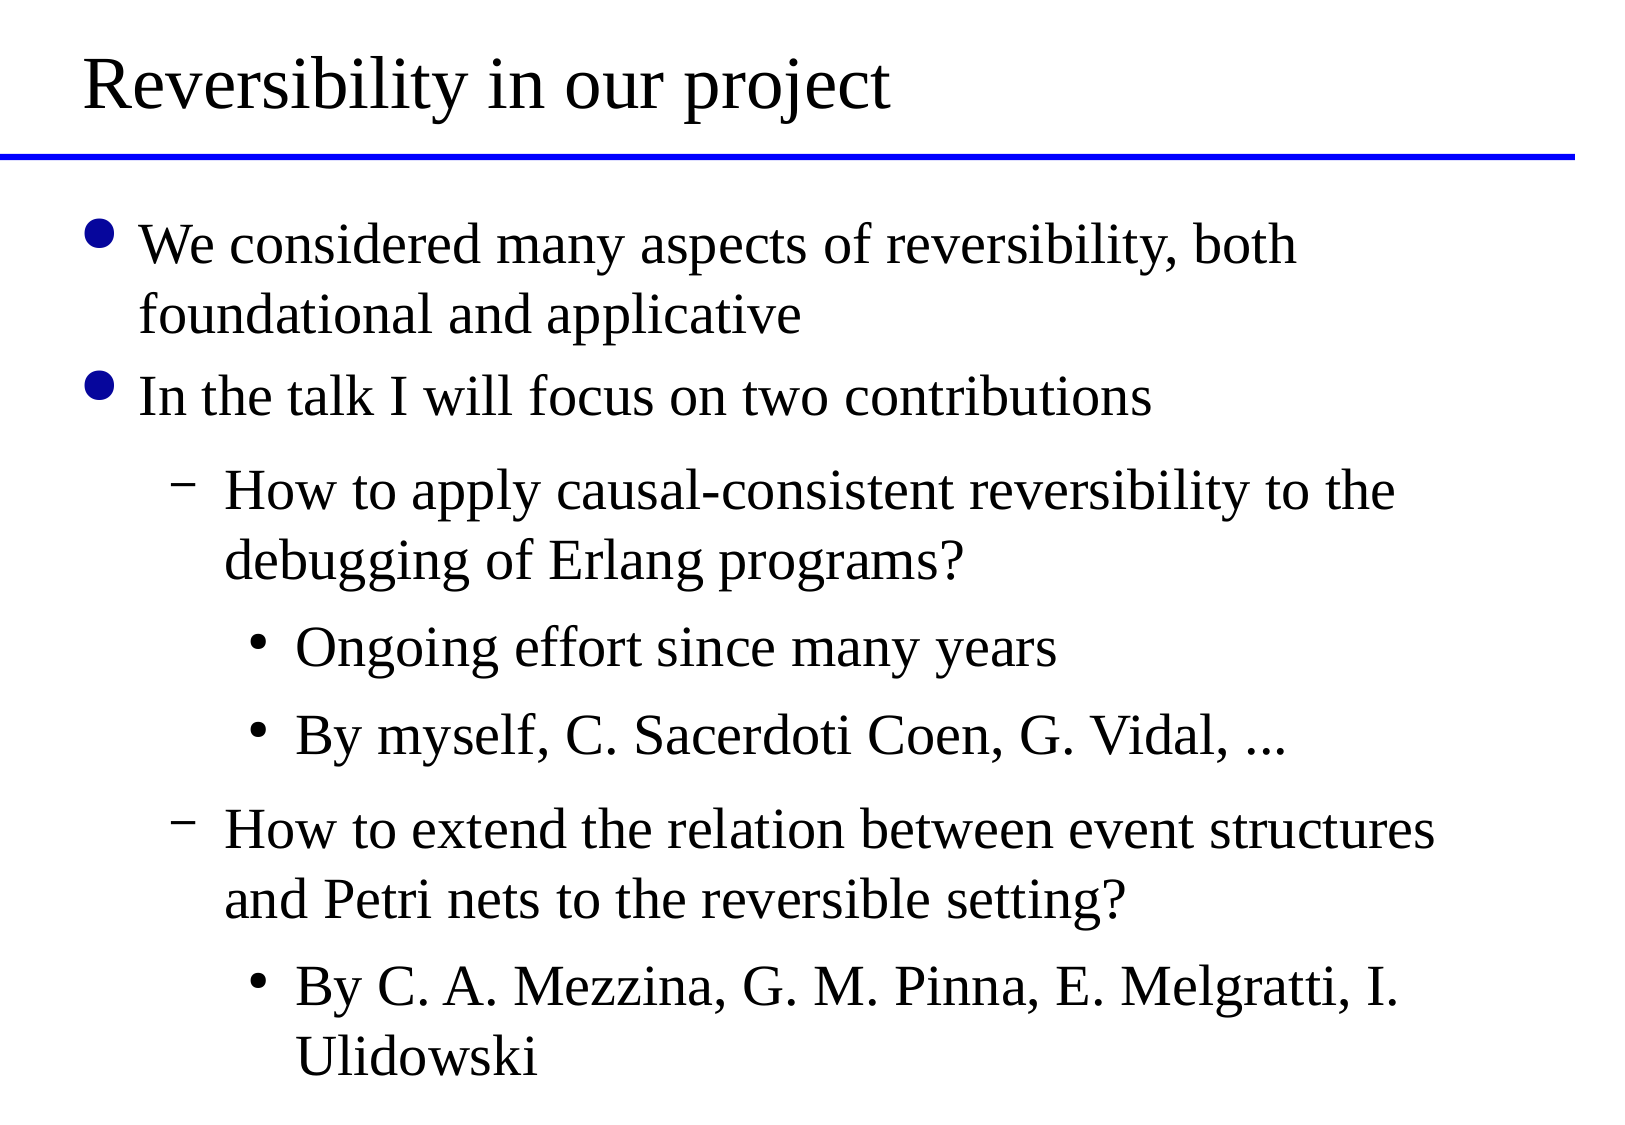

# Reversibility in our project
We considered many aspects of reversibility, both foundational and applicative
In the talk I will focus on two contributions
How to apply causal-consistent reversibility to the debugging of Erlang programs?
Ongoing effort since many years
By myself, C. Sacerdoti Coen, G. Vidal, ...
How to extend the relation between event structures and Petri nets to the reversible setting?
By C. A. Mezzina, G. M. Pinna, E. Melgratti, I. Ulidowski